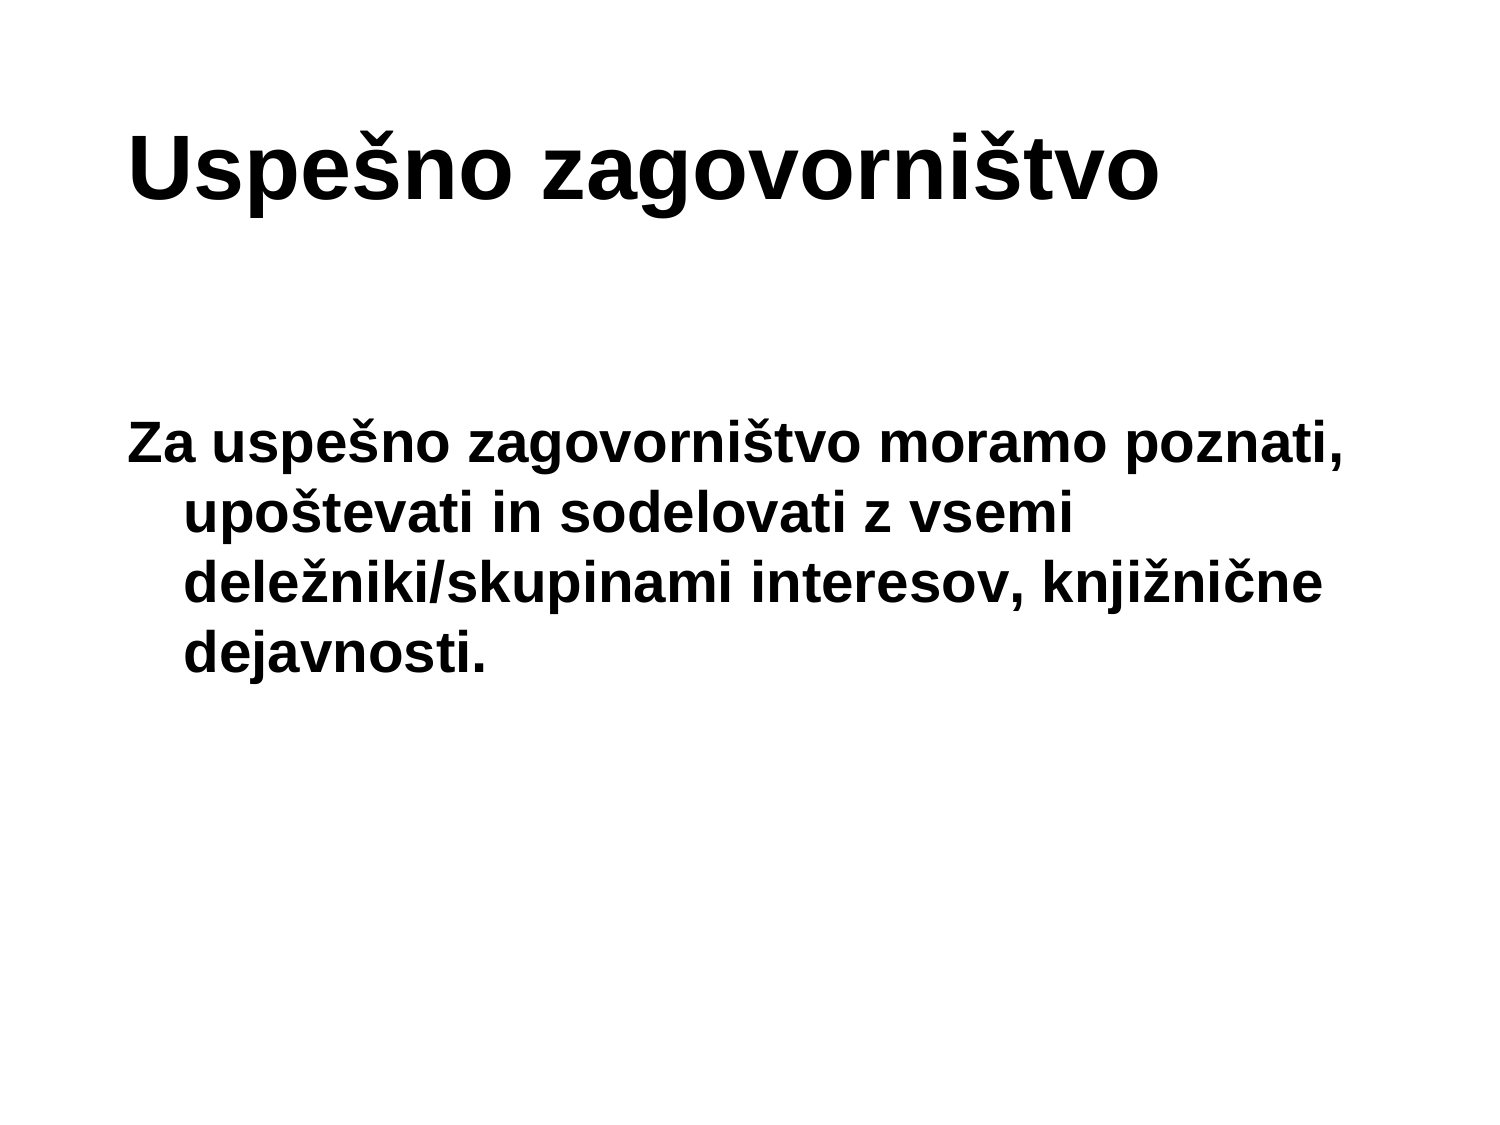

# Uspešno zagovorništvo
Za uspešno zagovorništvo moramo poznati, upoštevati in sodelovati z vsemi deležniki/skupinami interesov, knjižnične dejavnosti.